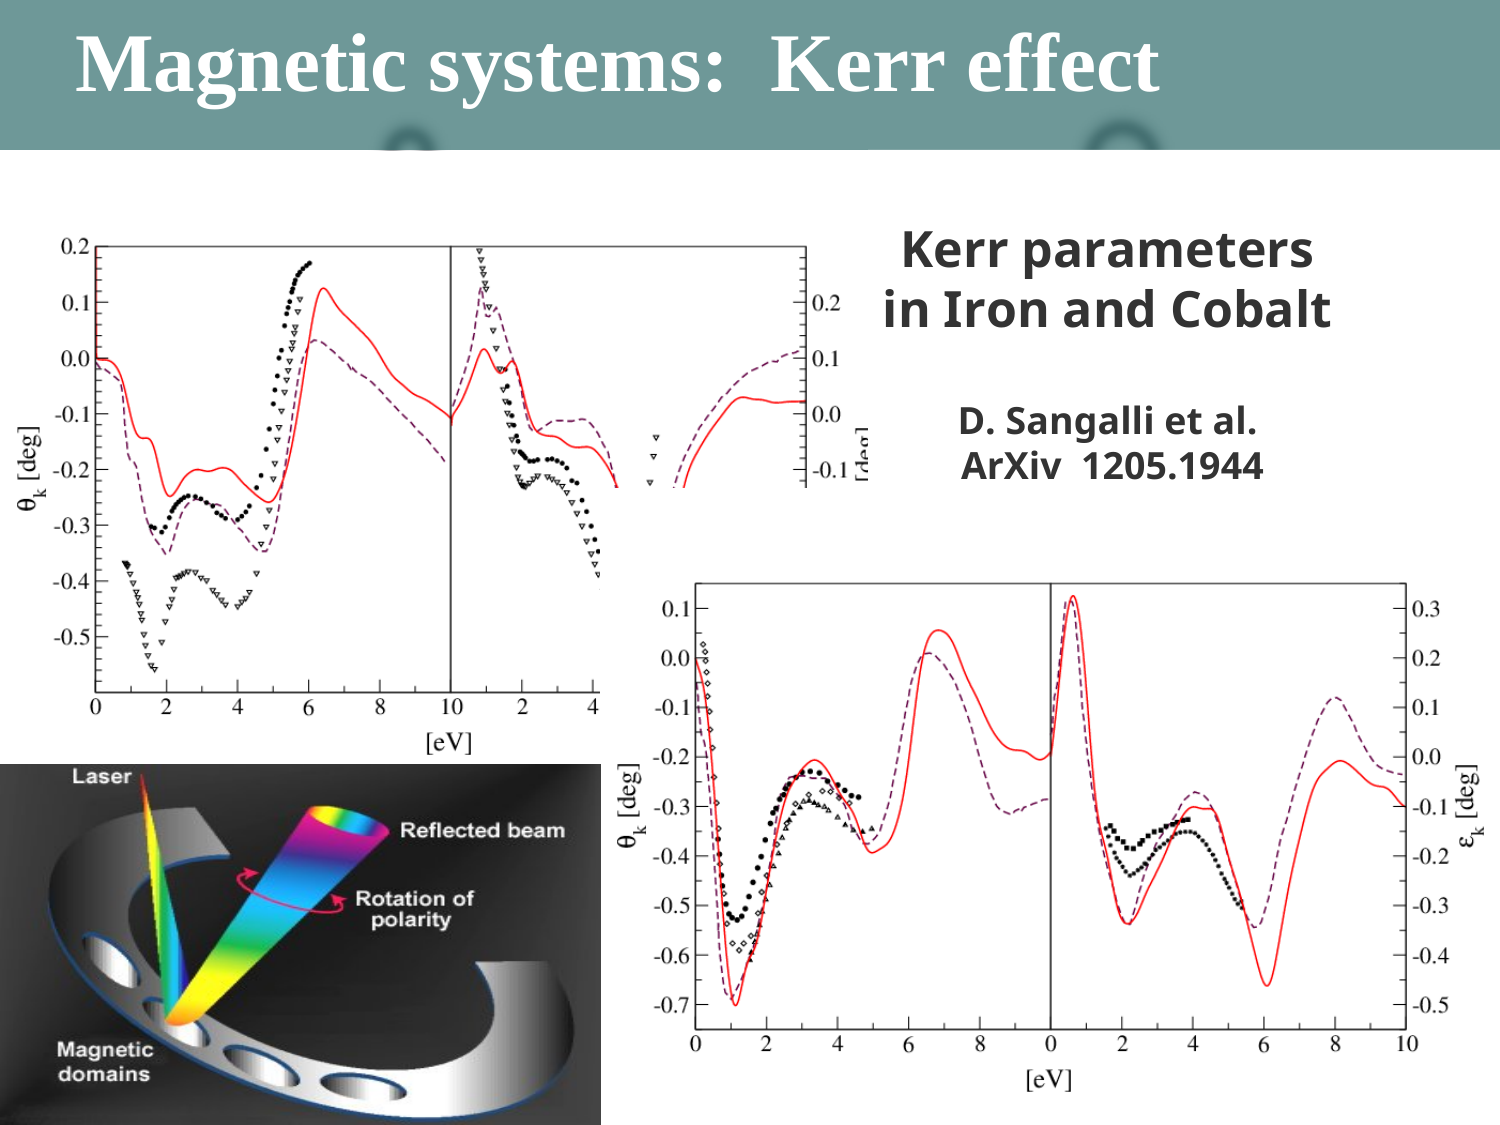

Magnetic systems: Kerr effect
Kerr parameters
in Iron and Cobalt
D. Sangalli et al.
 ArXiv 1205.1944